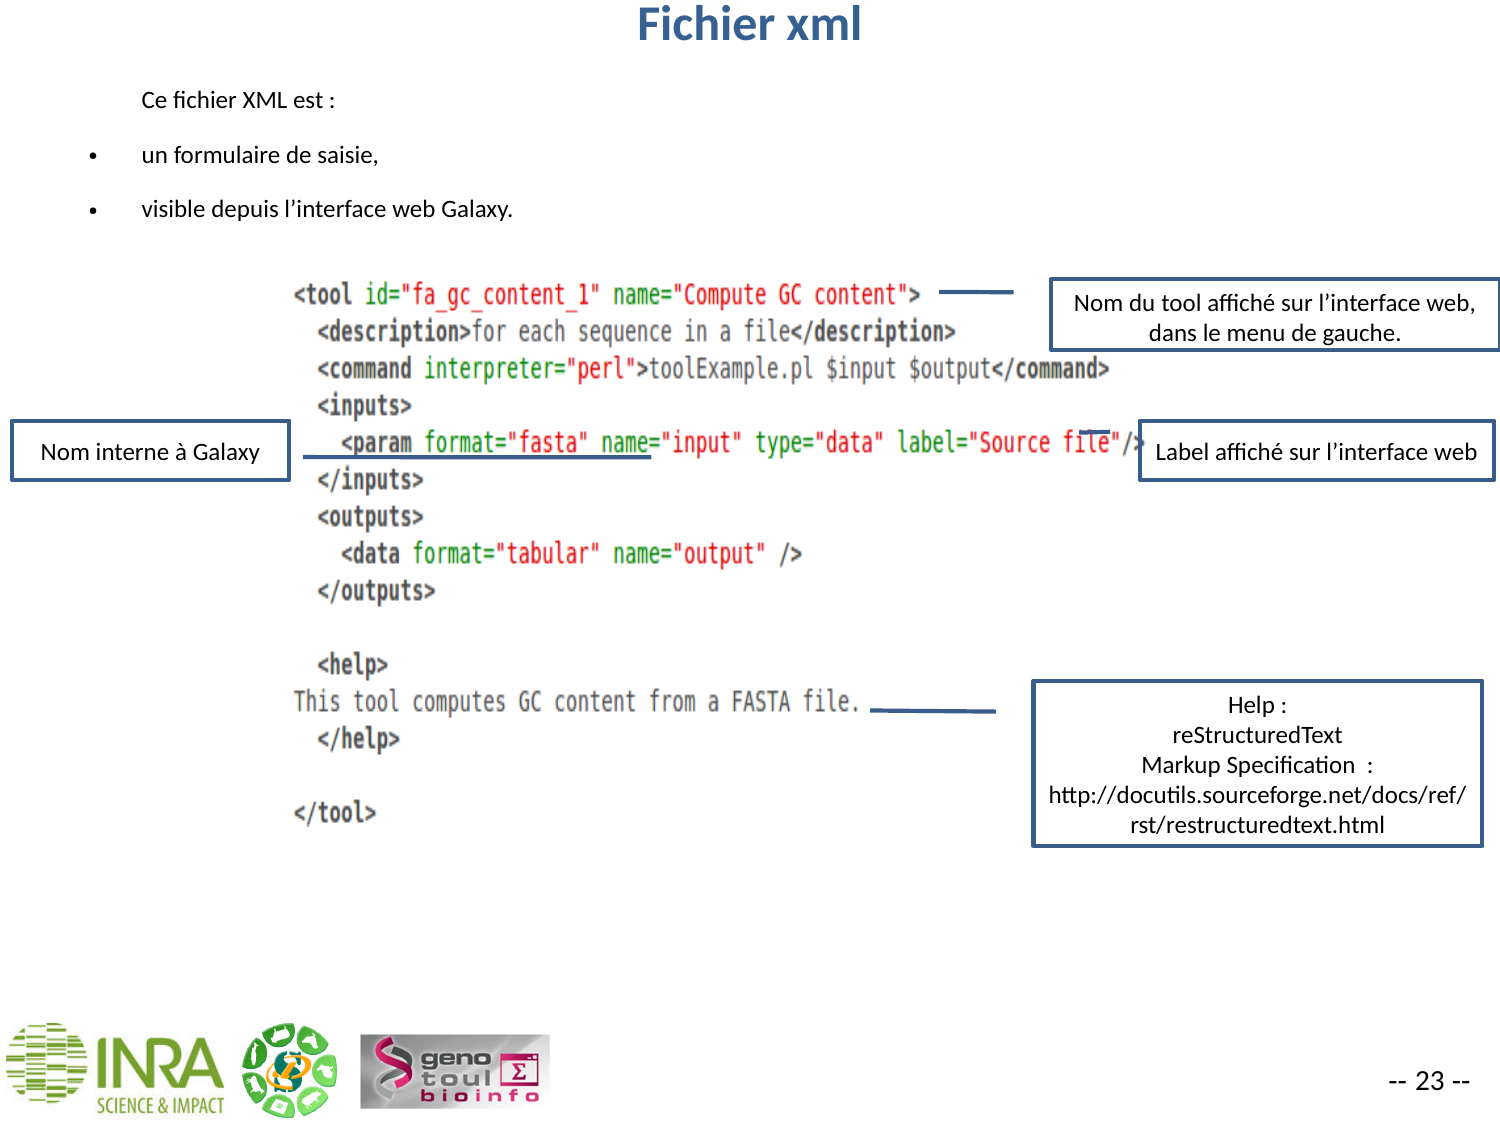

Fichier xml
# Ce fichier XML est :
un formulaire de saisie,
visible depuis l’interface web Galaxy.
Nom du tool affiché sur l’interface web, dans le menu de gauche.
Nom interne à Galaxy
Label affiché sur l’interface web
Help :
reStructuredText
Markup Specification : http://docutils.sourceforge.net/docs/ref/rst/restructuredtext.html